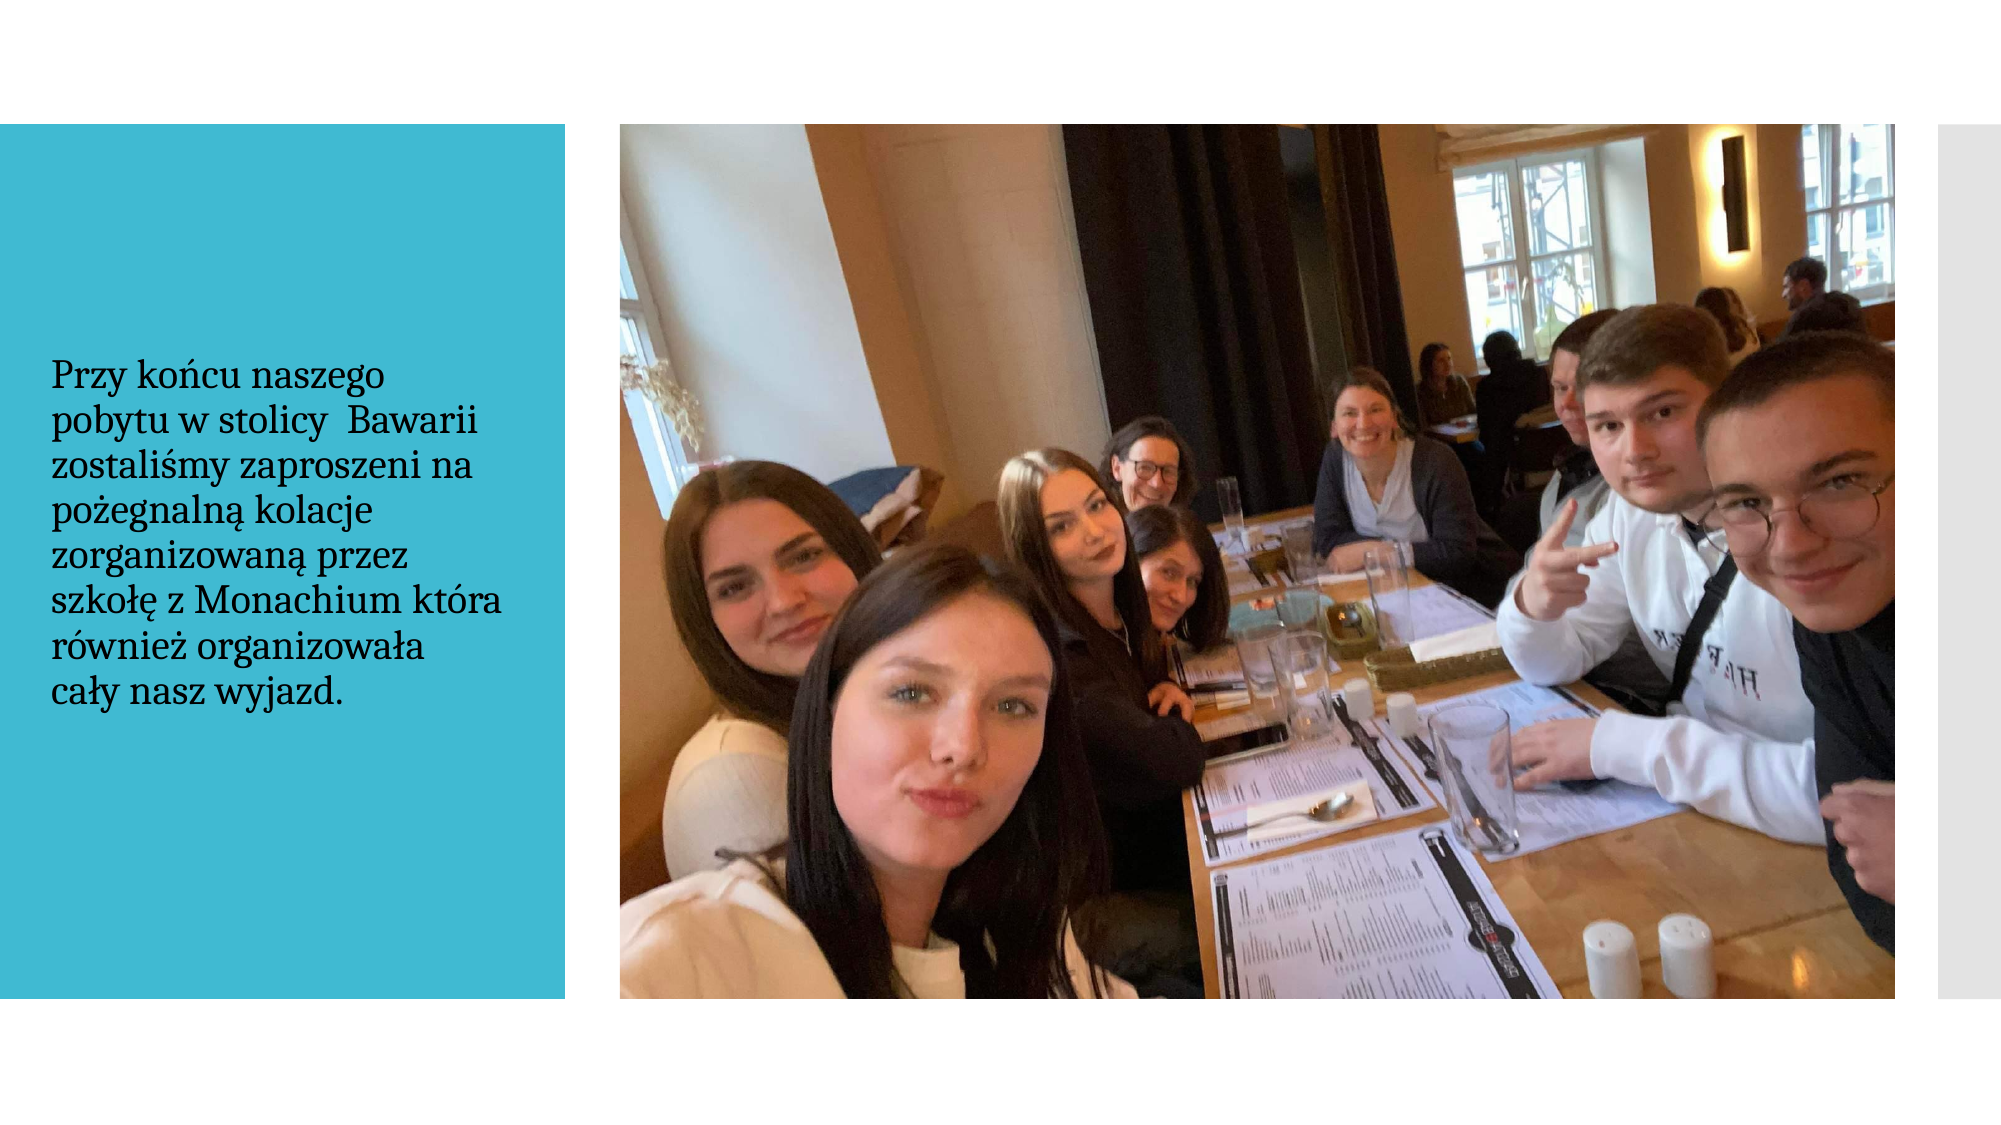

# Przy końcu naszego pobytu w stolicy  Bawarii zostaliśmy zaproszeni na pożegnalną kolacje zorganizowaną przez szkołę z Monachium która również organizowała  cały nasz wyjazd.